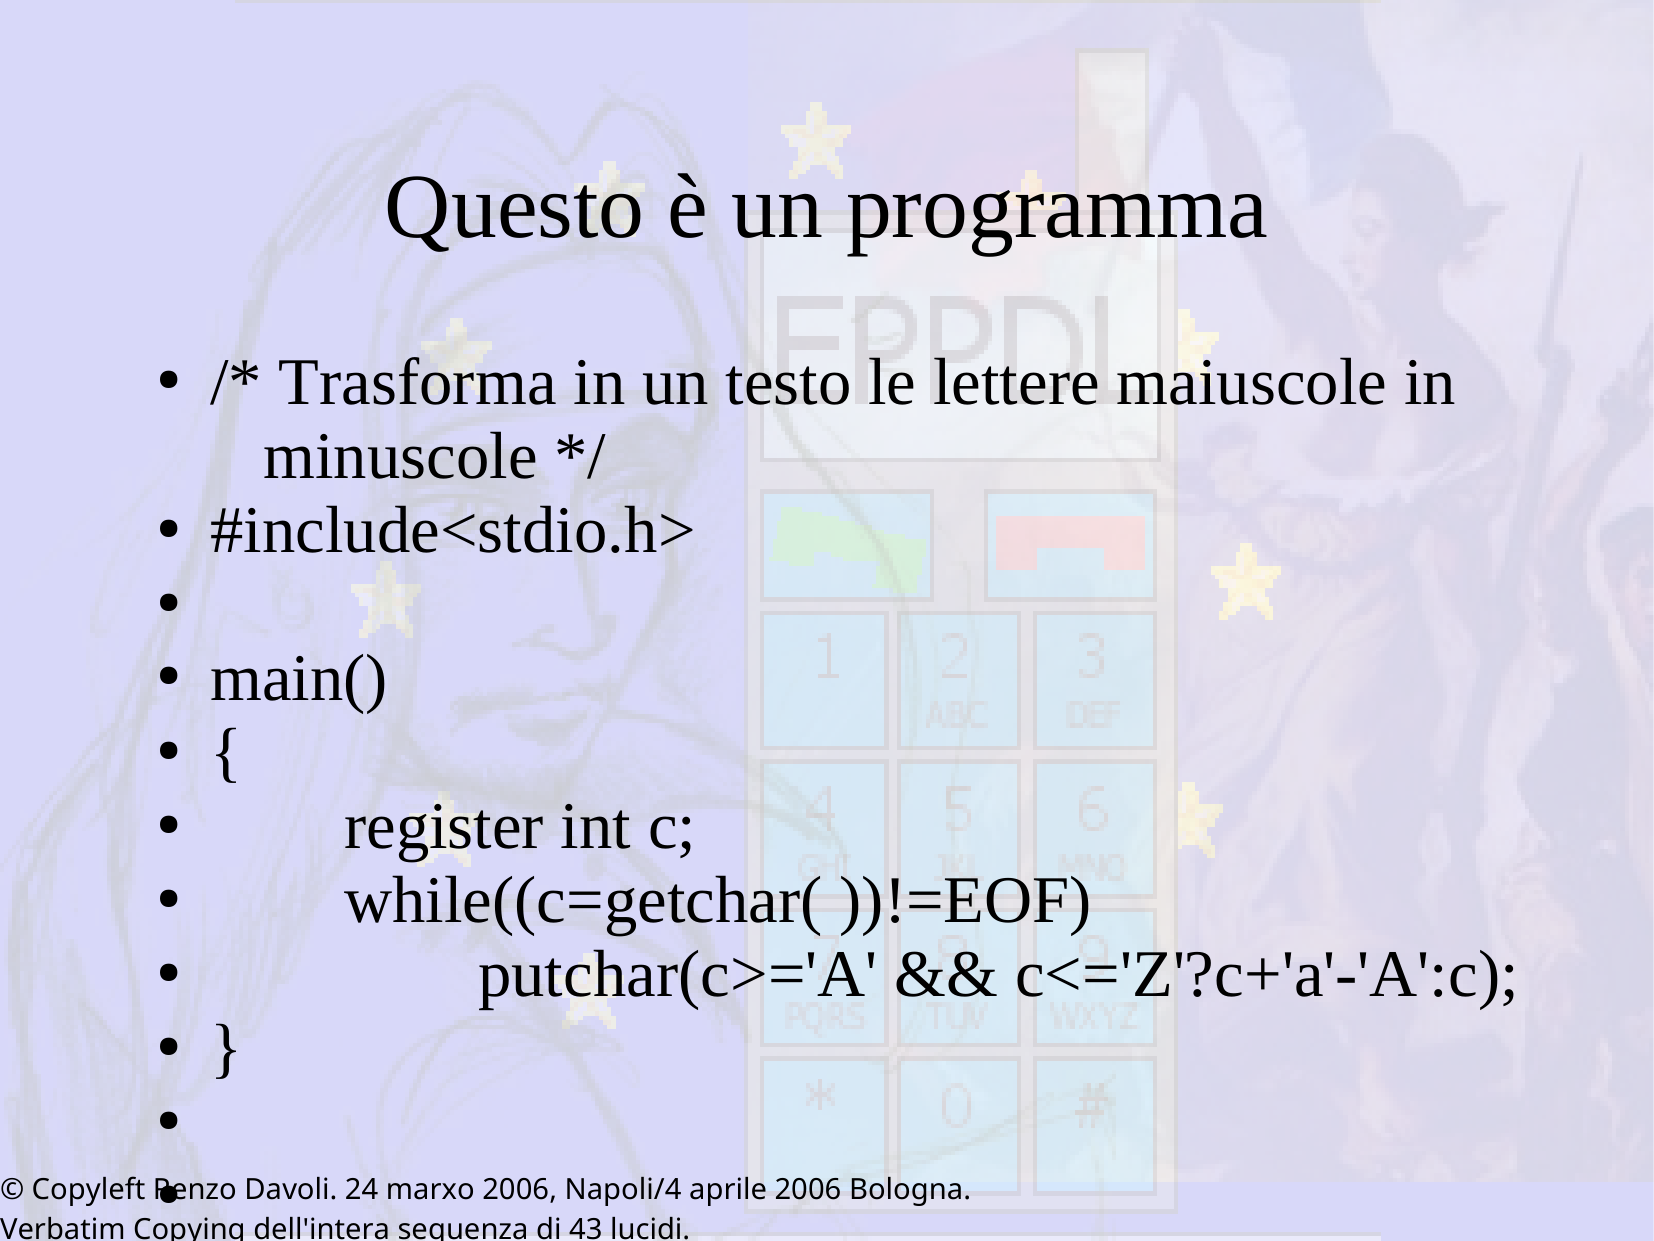

# Questo è un programma
/* Trasforma in un testo le lettere maiuscole in minuscole */
#include<stdio.h>
main()
{
 register int c;
 while((c=getchar( ))!=EOF)
 putchar(c>='A' && c<='Z'?c+'a'-'A':c);
}